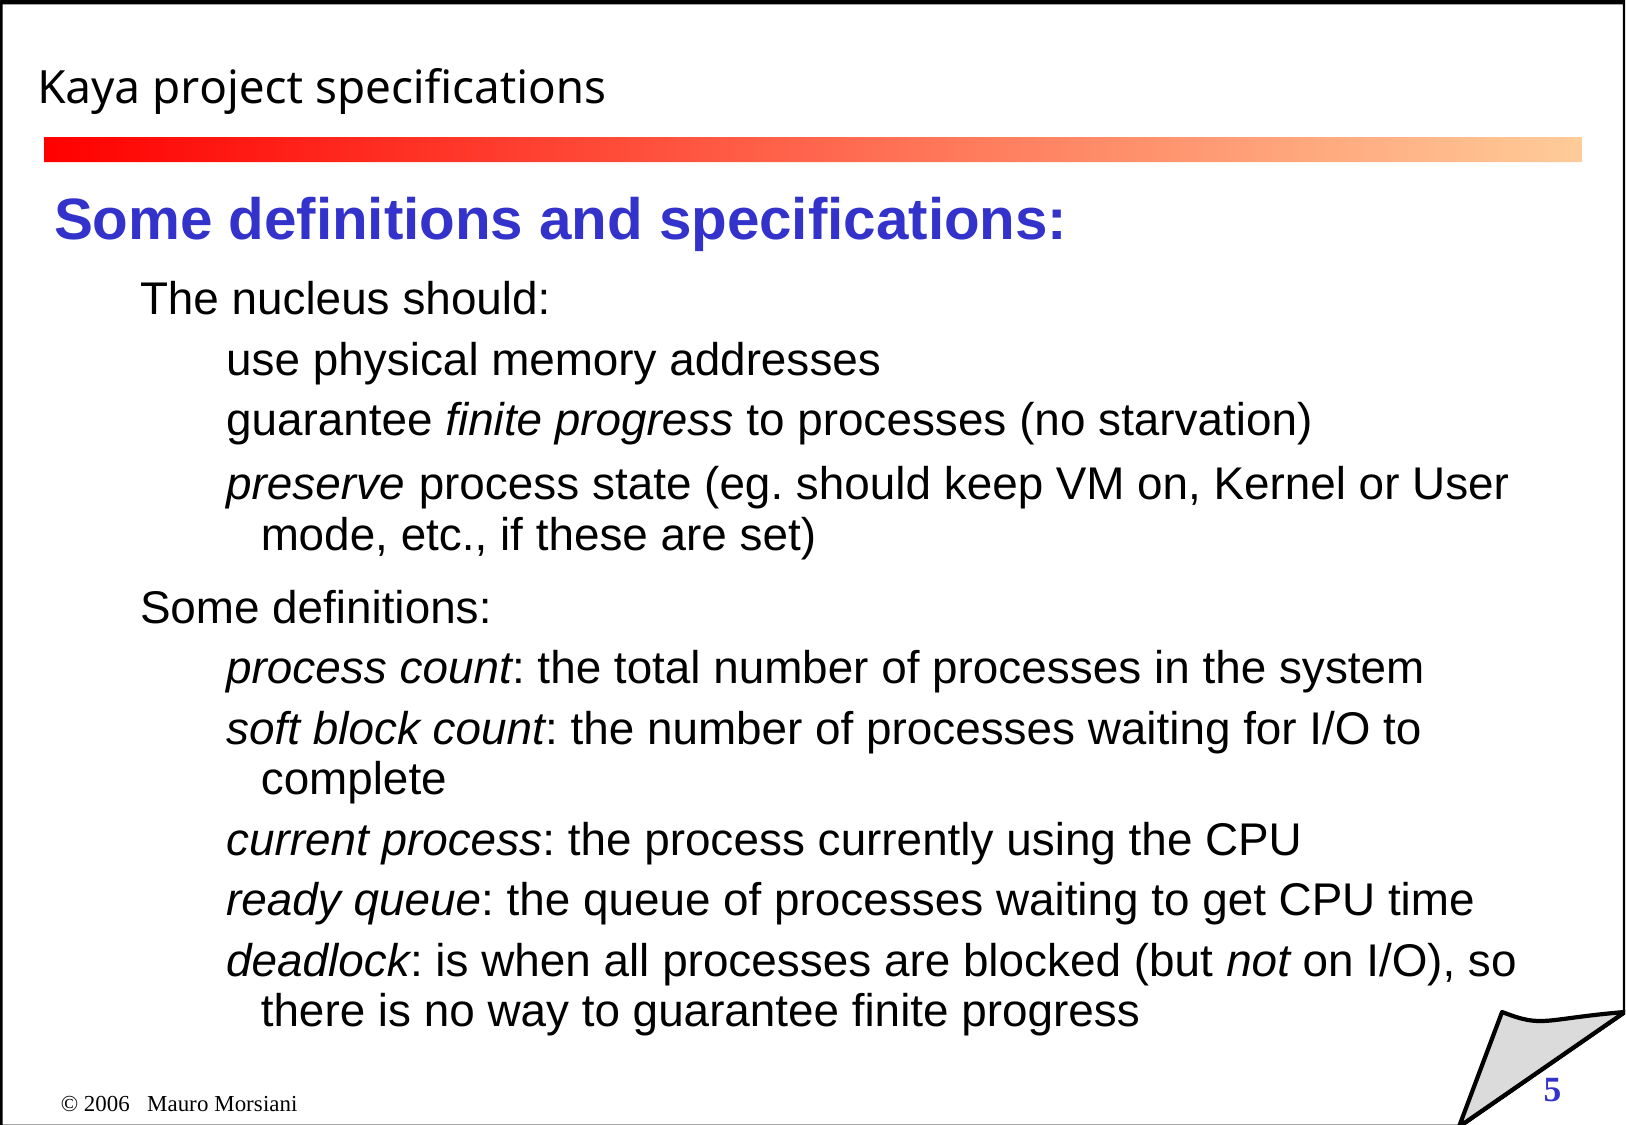

# Kaya project specifications
Some definitions and specifications:
The nucleus should:
use physical memory addresses
guarantee finite progress to processes (no starvation)
preserve process state (eg. should keep VM on, Kernel or User mode, etc., if these are set)
Some definitions:
process count: the total number of processes in the system
soft block count: the number of processes waiting for I/O to complete
current process: the process currently using the CPU
ready queue: the queue of processes waiting to get CPU time
deadlock: is when all processes are blocked (but not on I/O), so there is no way to guarantee finite progress